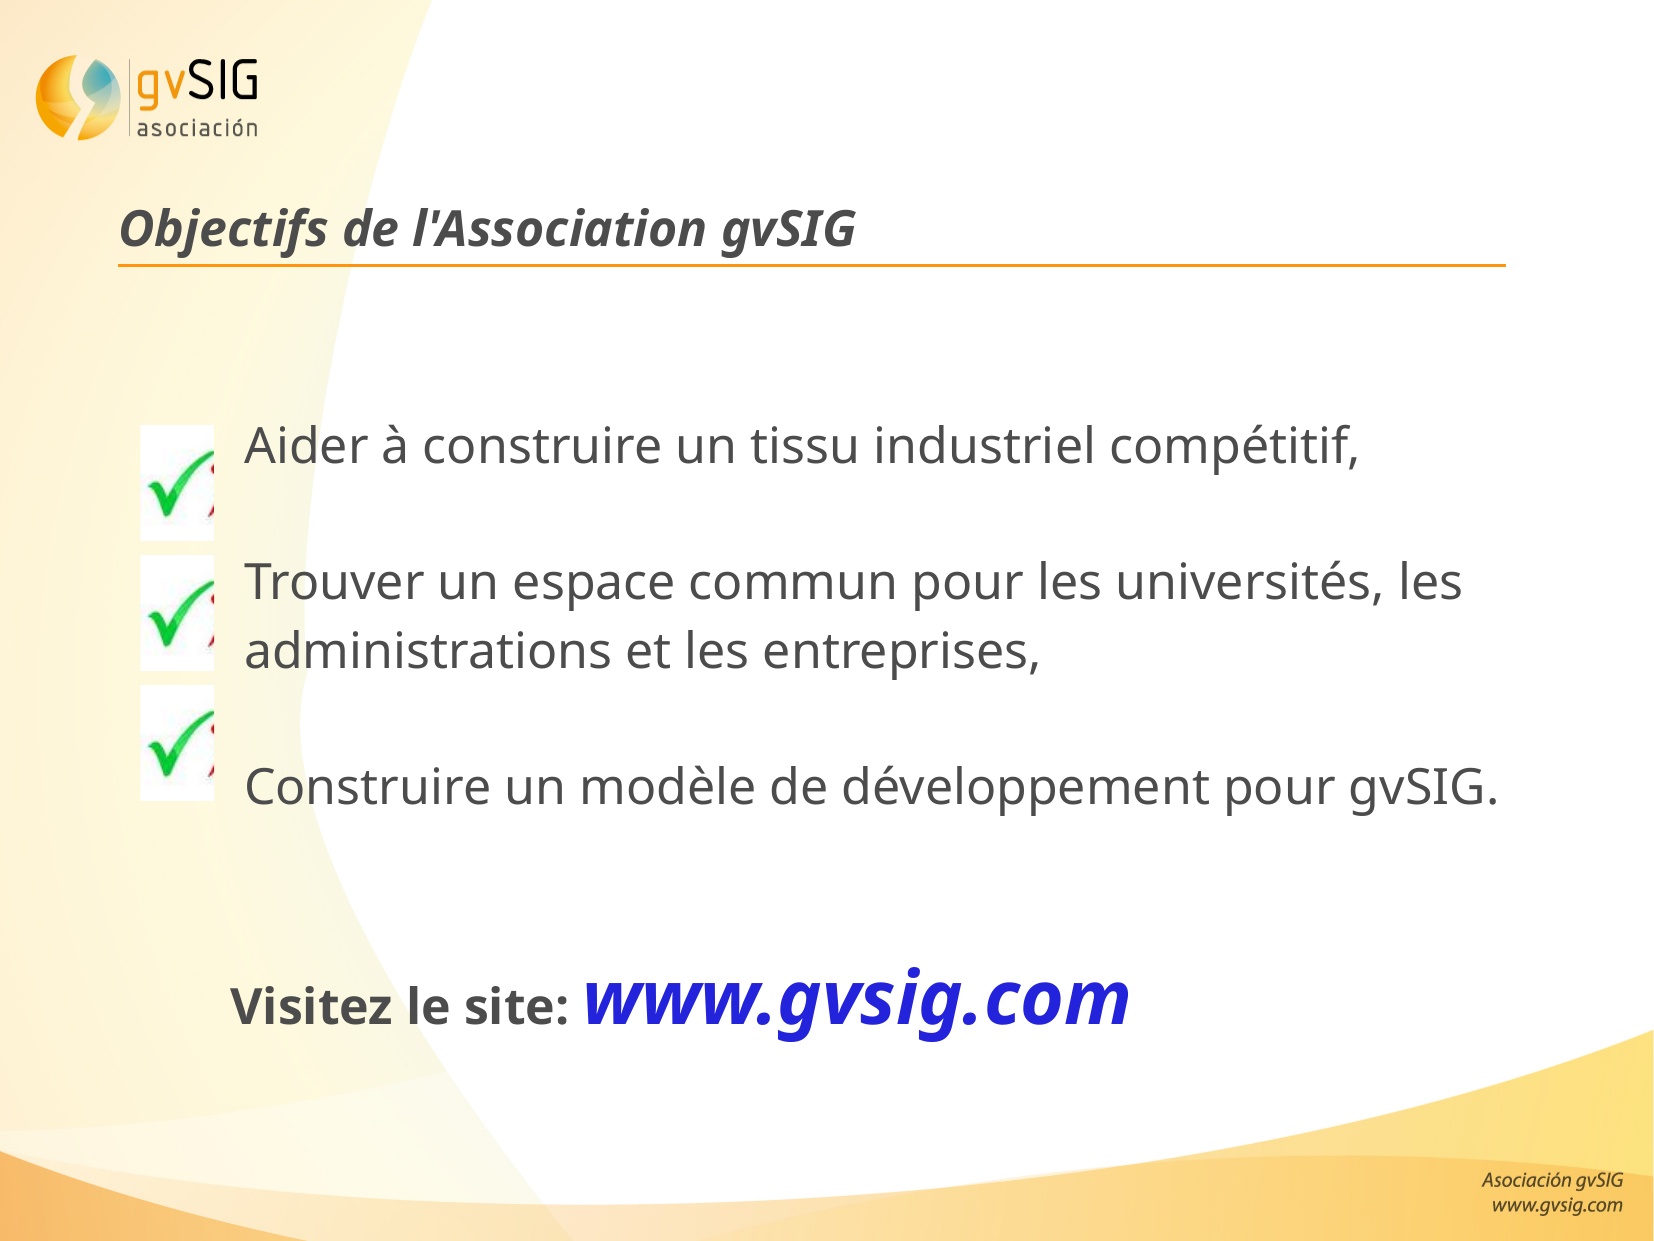

Objectifs de l'Association gvSIG
Aider à construire un tissu industriel compétitif,
Trouver un espace commun pour les universités, les administrations et les entreprises,
Construire un modèle de développement pour gvSIG.
# Visitez le site: www.gvsig.com